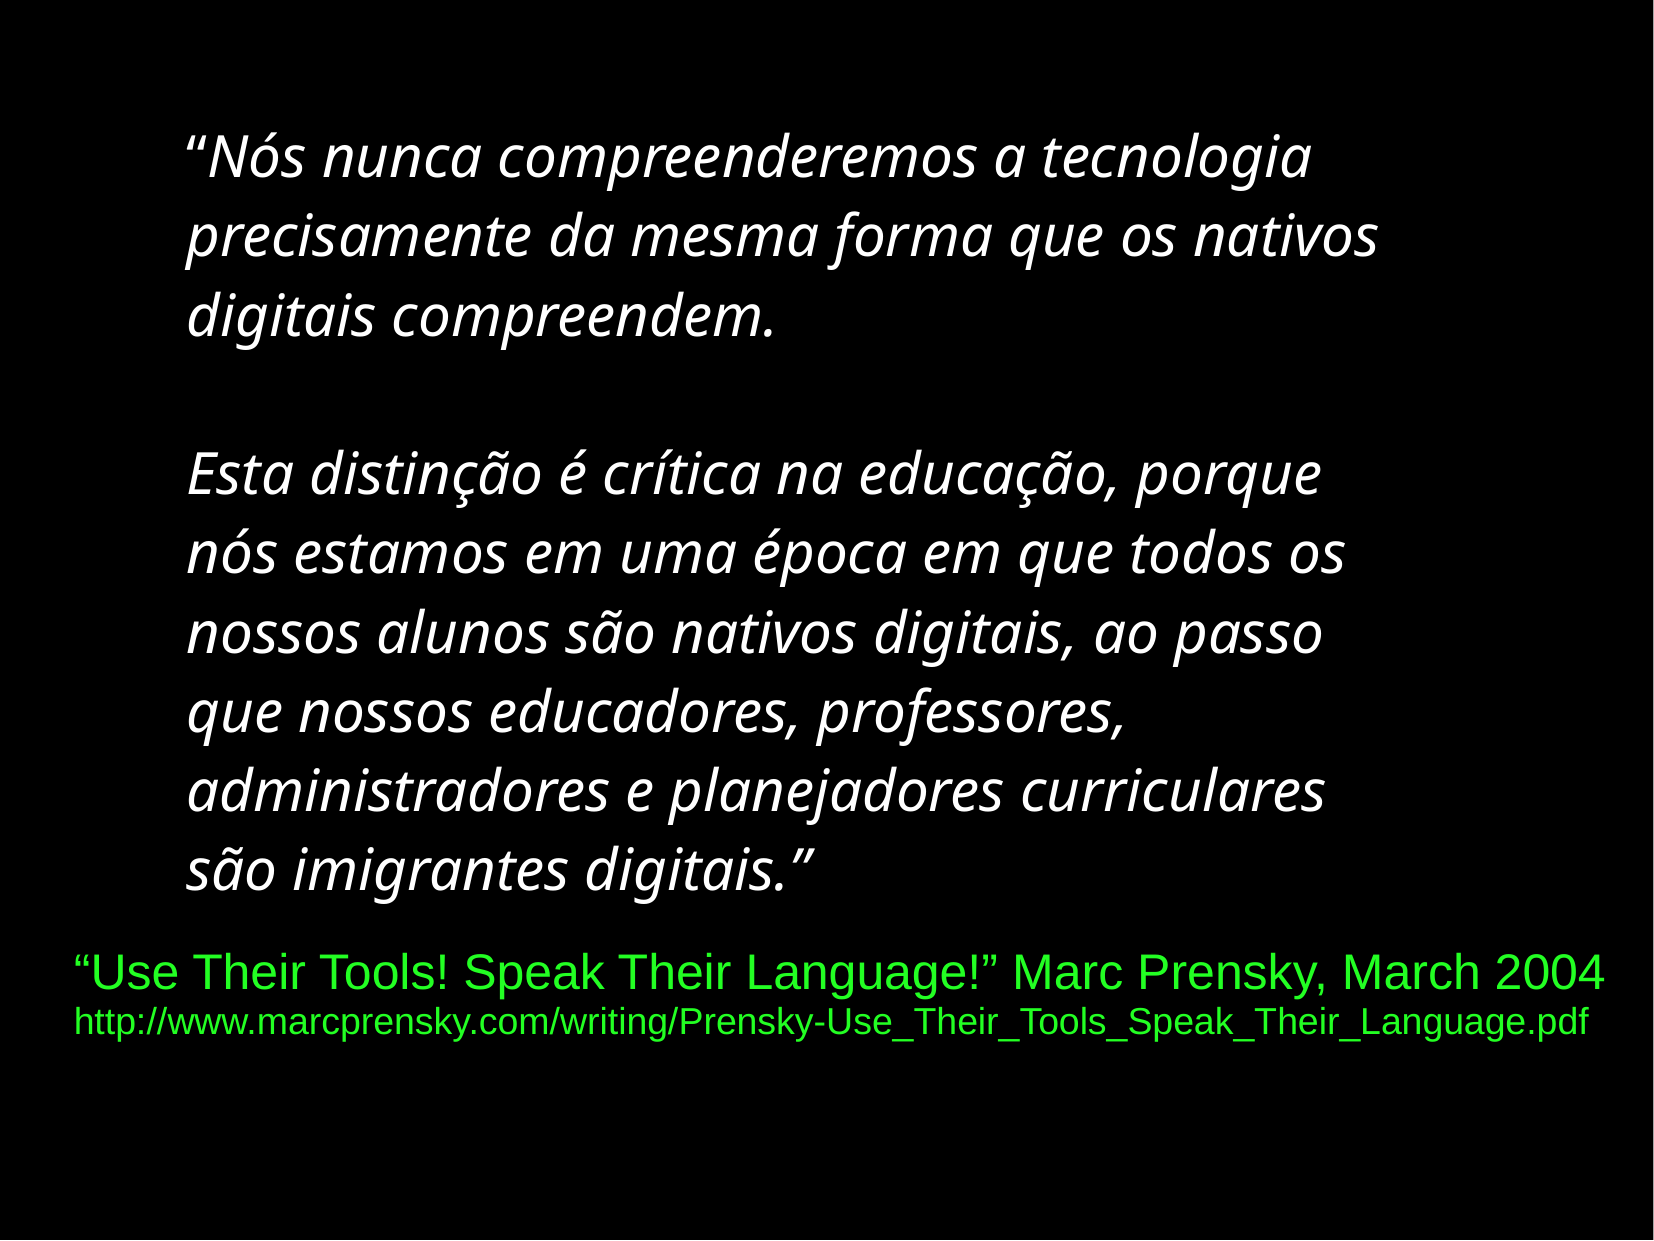

“Nós nunca compreenderemos a tecnologia precisamente da mesma forma que os nativos digitais compreendem.
Esta distinção é crítica na educação, porque nós estamos em uma época em que todos os nossos alunos são nativos digitais, ao passo que nossos educadores, professores, administradores e planejadores curriculares são imigrantes digitais.”
“Use Their Tools! Speak Their Language!” Marc Prensky, March 2004
http://www.marcprensky.com/writing/Prensky-Use_Their_Tools_Speak_Their_Language.pdf